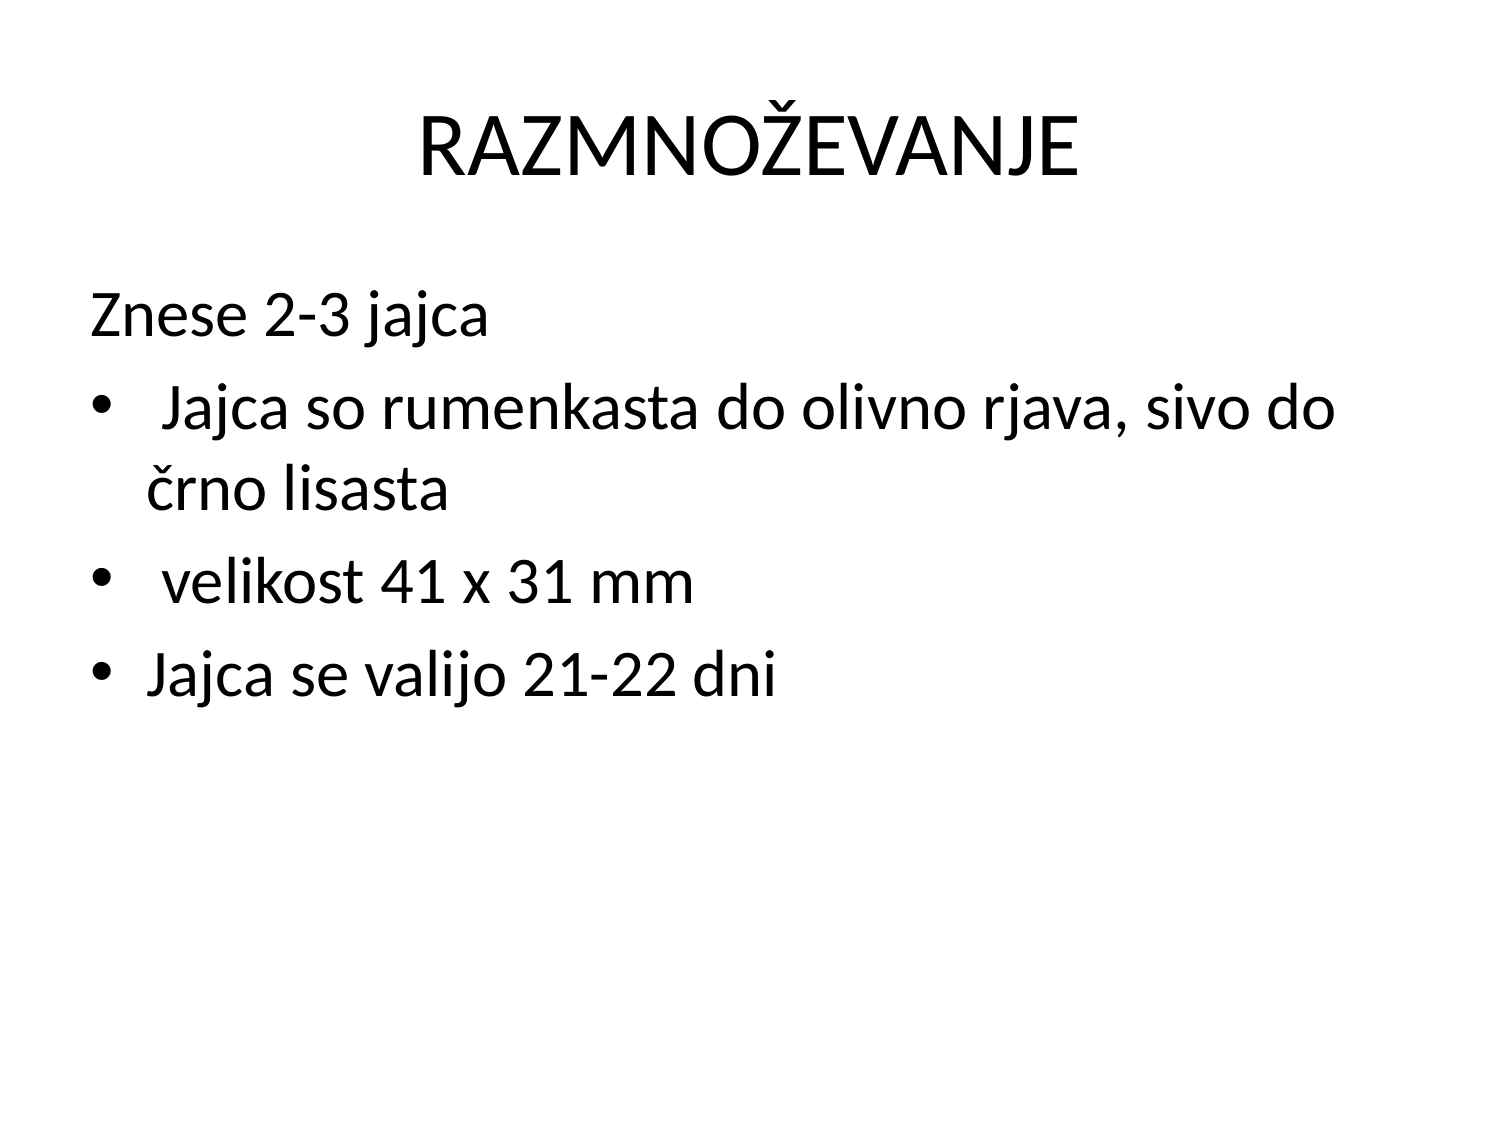

# RAZMNOŽEVANJE
Znese 2-3 jajca
 Jajca so rumenkasta do olivno rjava, sivo do črno lisasta
 velikost 41 x 31 mm
Jajca se valijo 21-22 dni